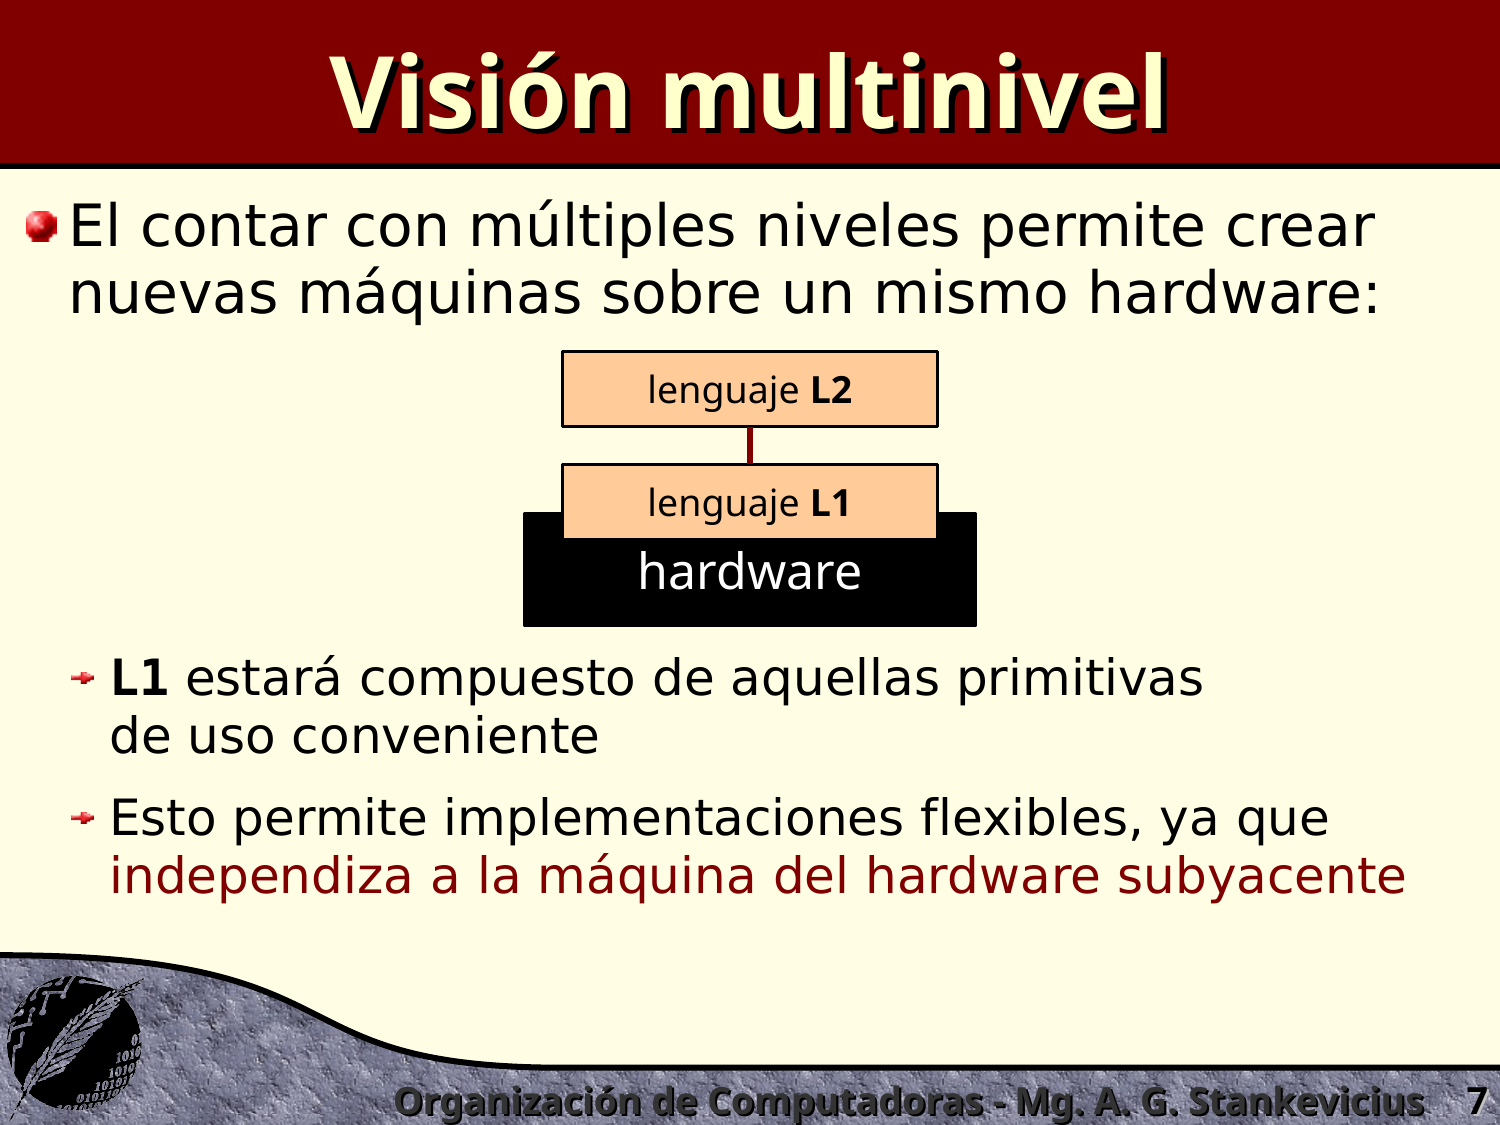

# Visión multinivel
El contar con múltiples niveles permite crear nuevas máquinas sobre un mismo hardware:
L1 estará compuesto de aquellas primitivas
de uso conveniente
Esto permite implementaciones flexibles, ya que independiza a la máquina del hardware subyacente
lenguaje L2
lenguaje L1
hardware
7